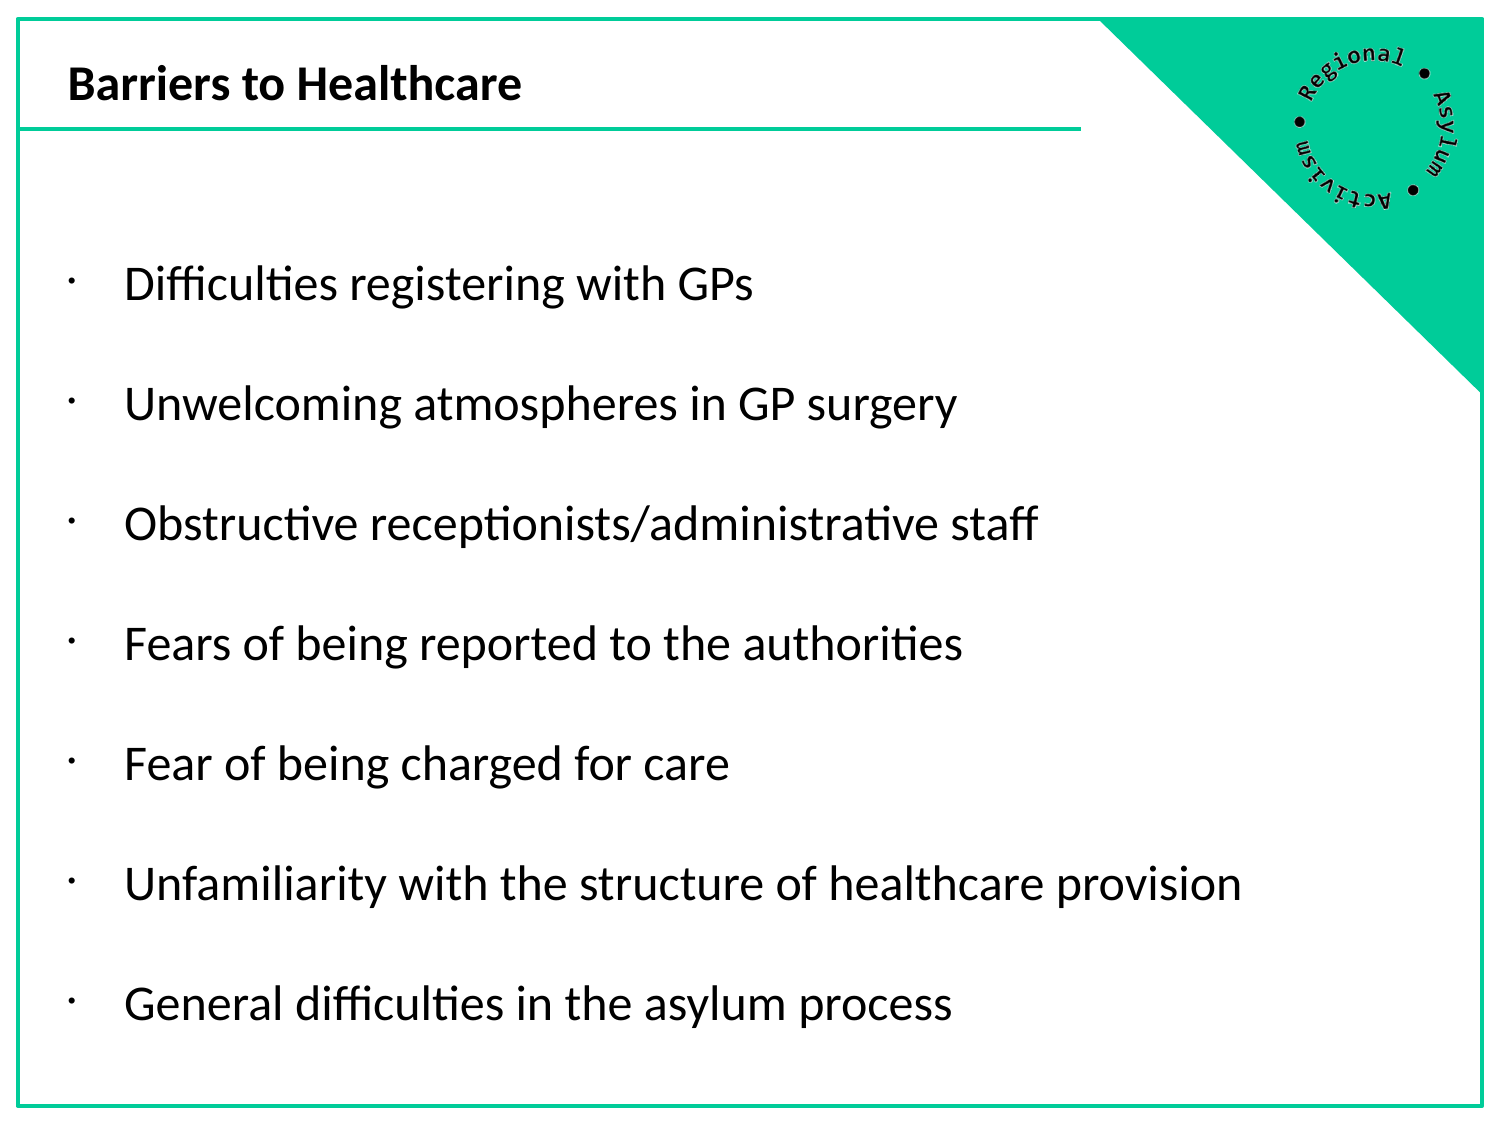

Barriers to Healthcare
Difficulties registering with GPs
Unwelcoming atmospheres in GP surgery
Obstructive receptionists/administrative staff
Fears of being reported to the authorities
Fear of being charged for care
Unfamiliarity with the structure of healthcare provision
General difficulties in the asylum process